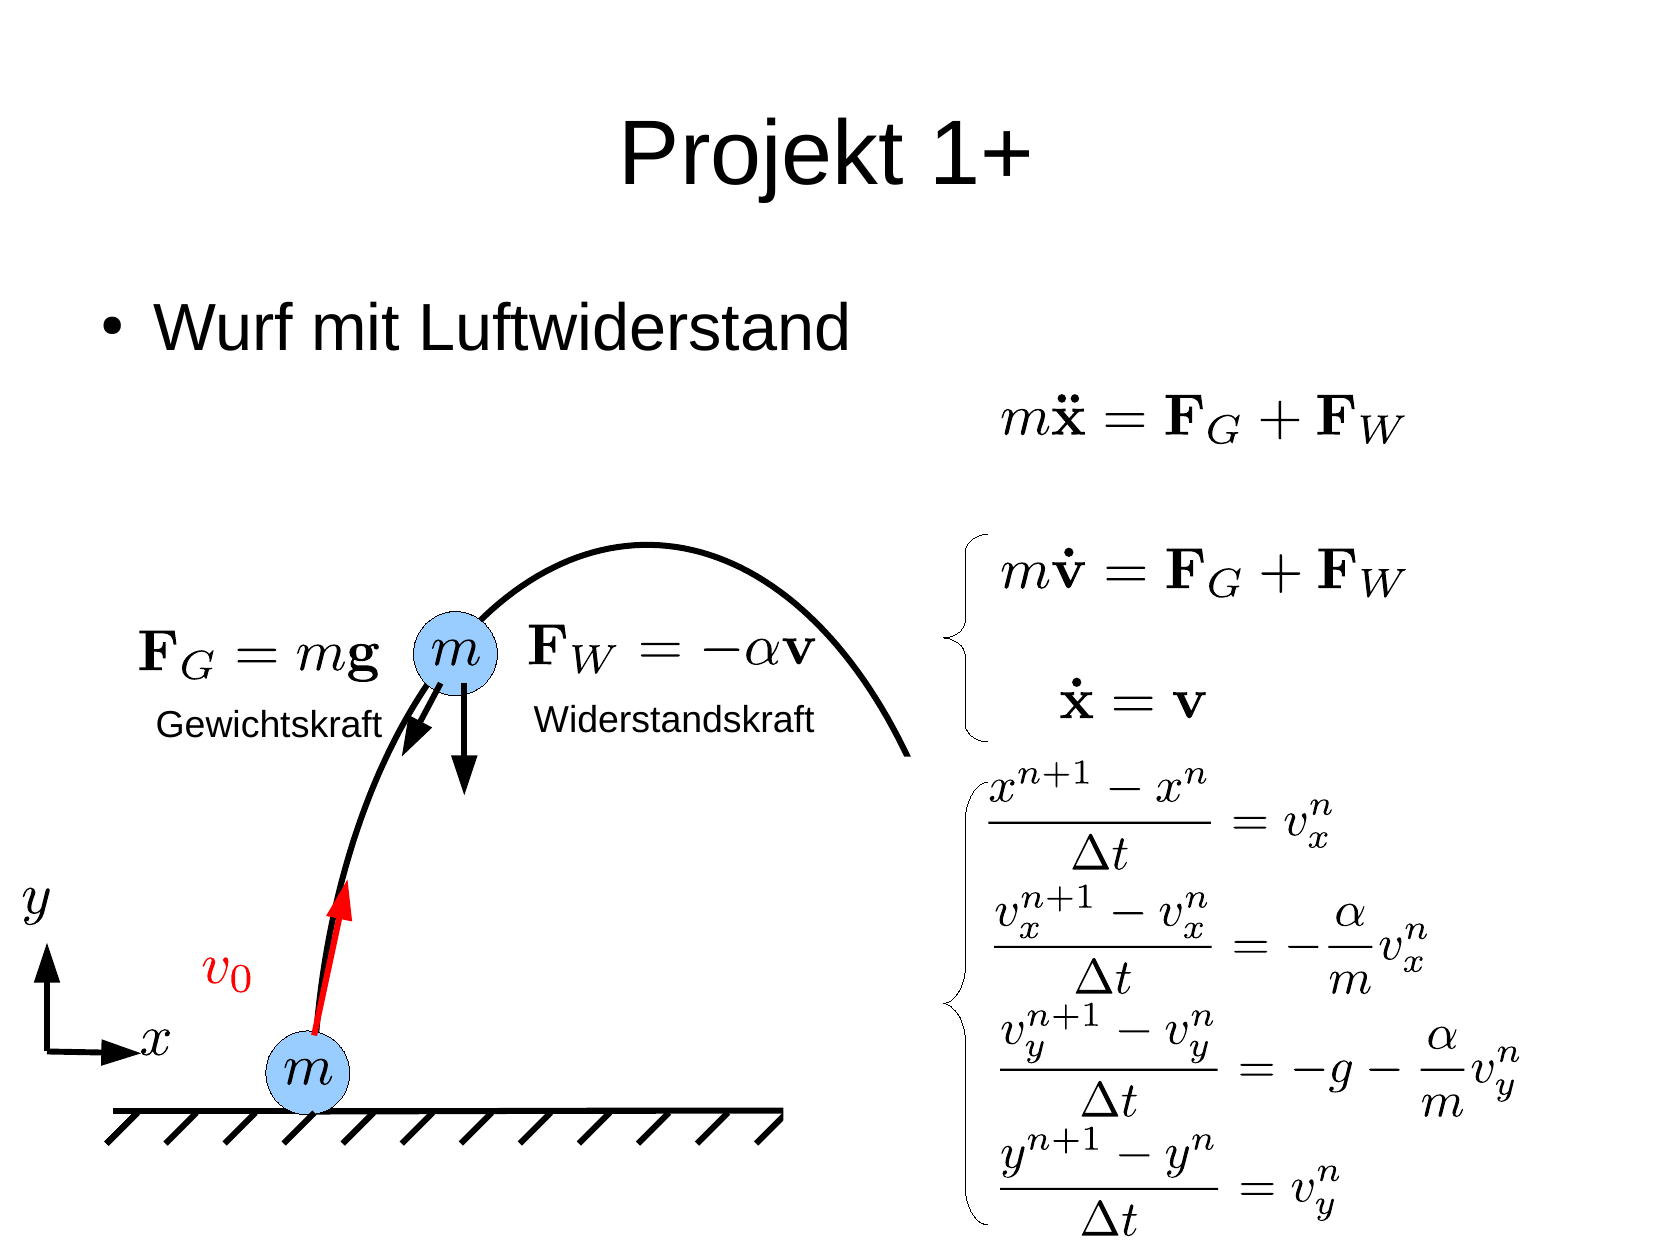

# Projekt 1+
Wurf mit Luftwiderstand
Widerstandskraft
Gewichtskraft